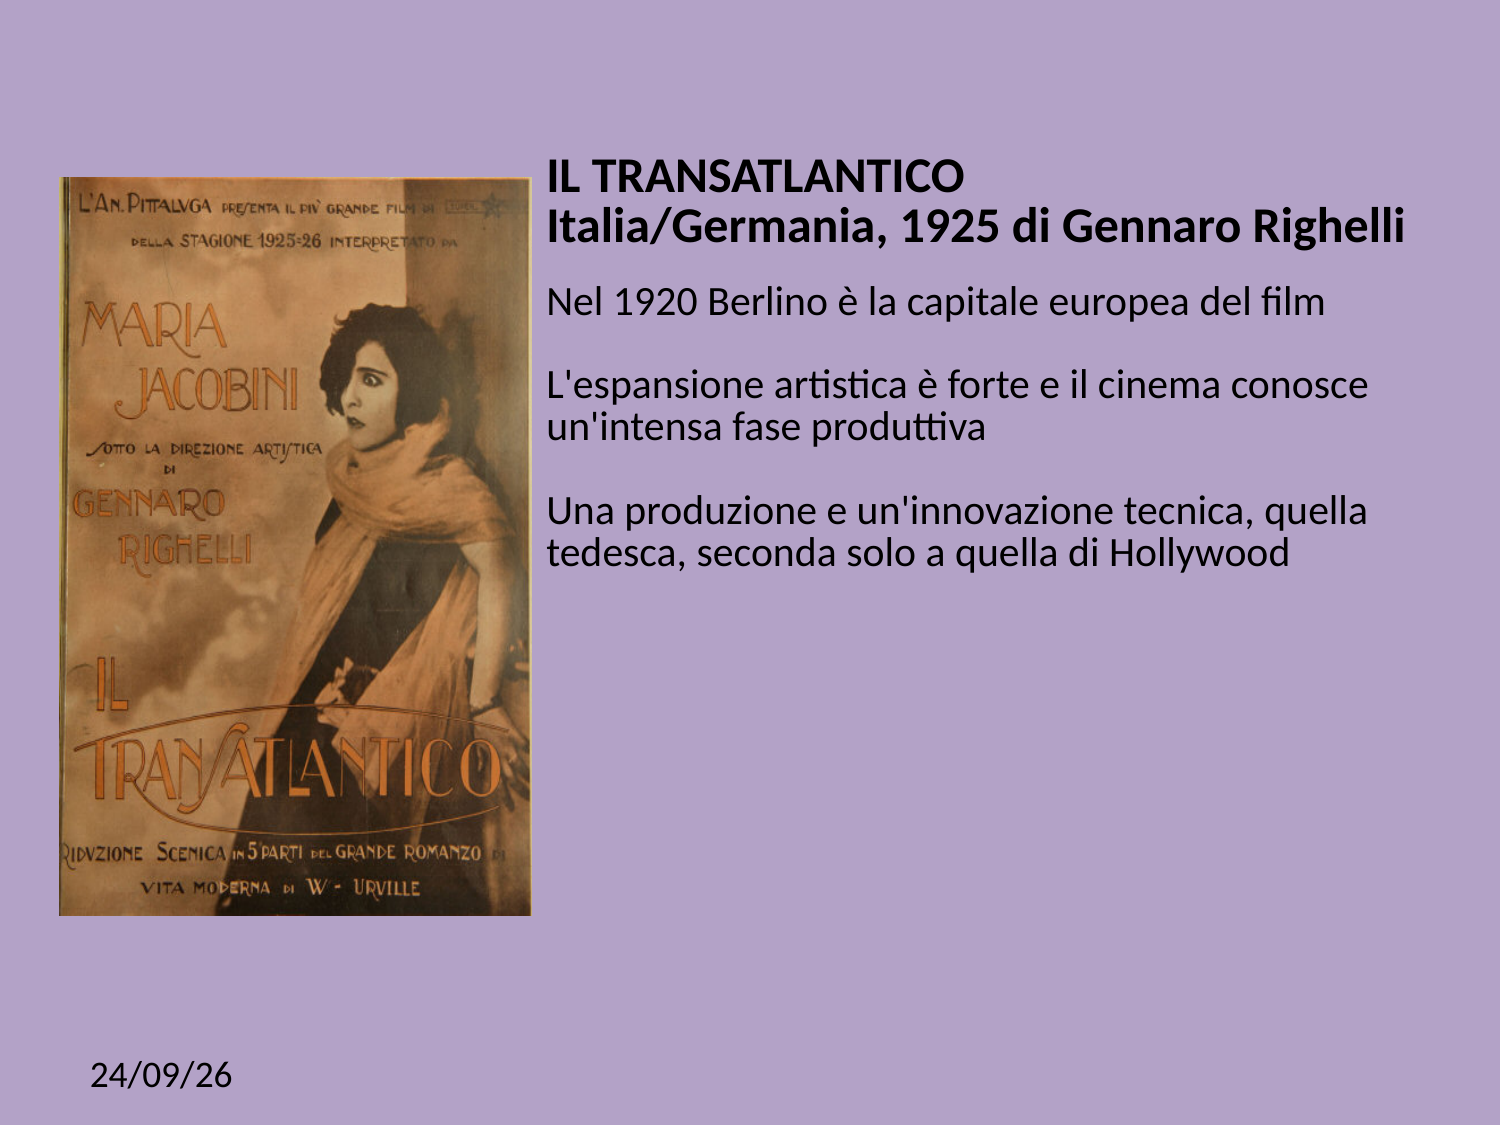

IL TRANSATLANTICO
Italia/Germania, 1925 di Gennaro Righelli
Nel 1920 Berlino è la capitale europea del film
L'espansione artistica è forte e il cinema conosce un'intensa fase produttiva
Una produzione e un'innovazione tecnica, quella tedesca, seconda solo a quella di Hollywood